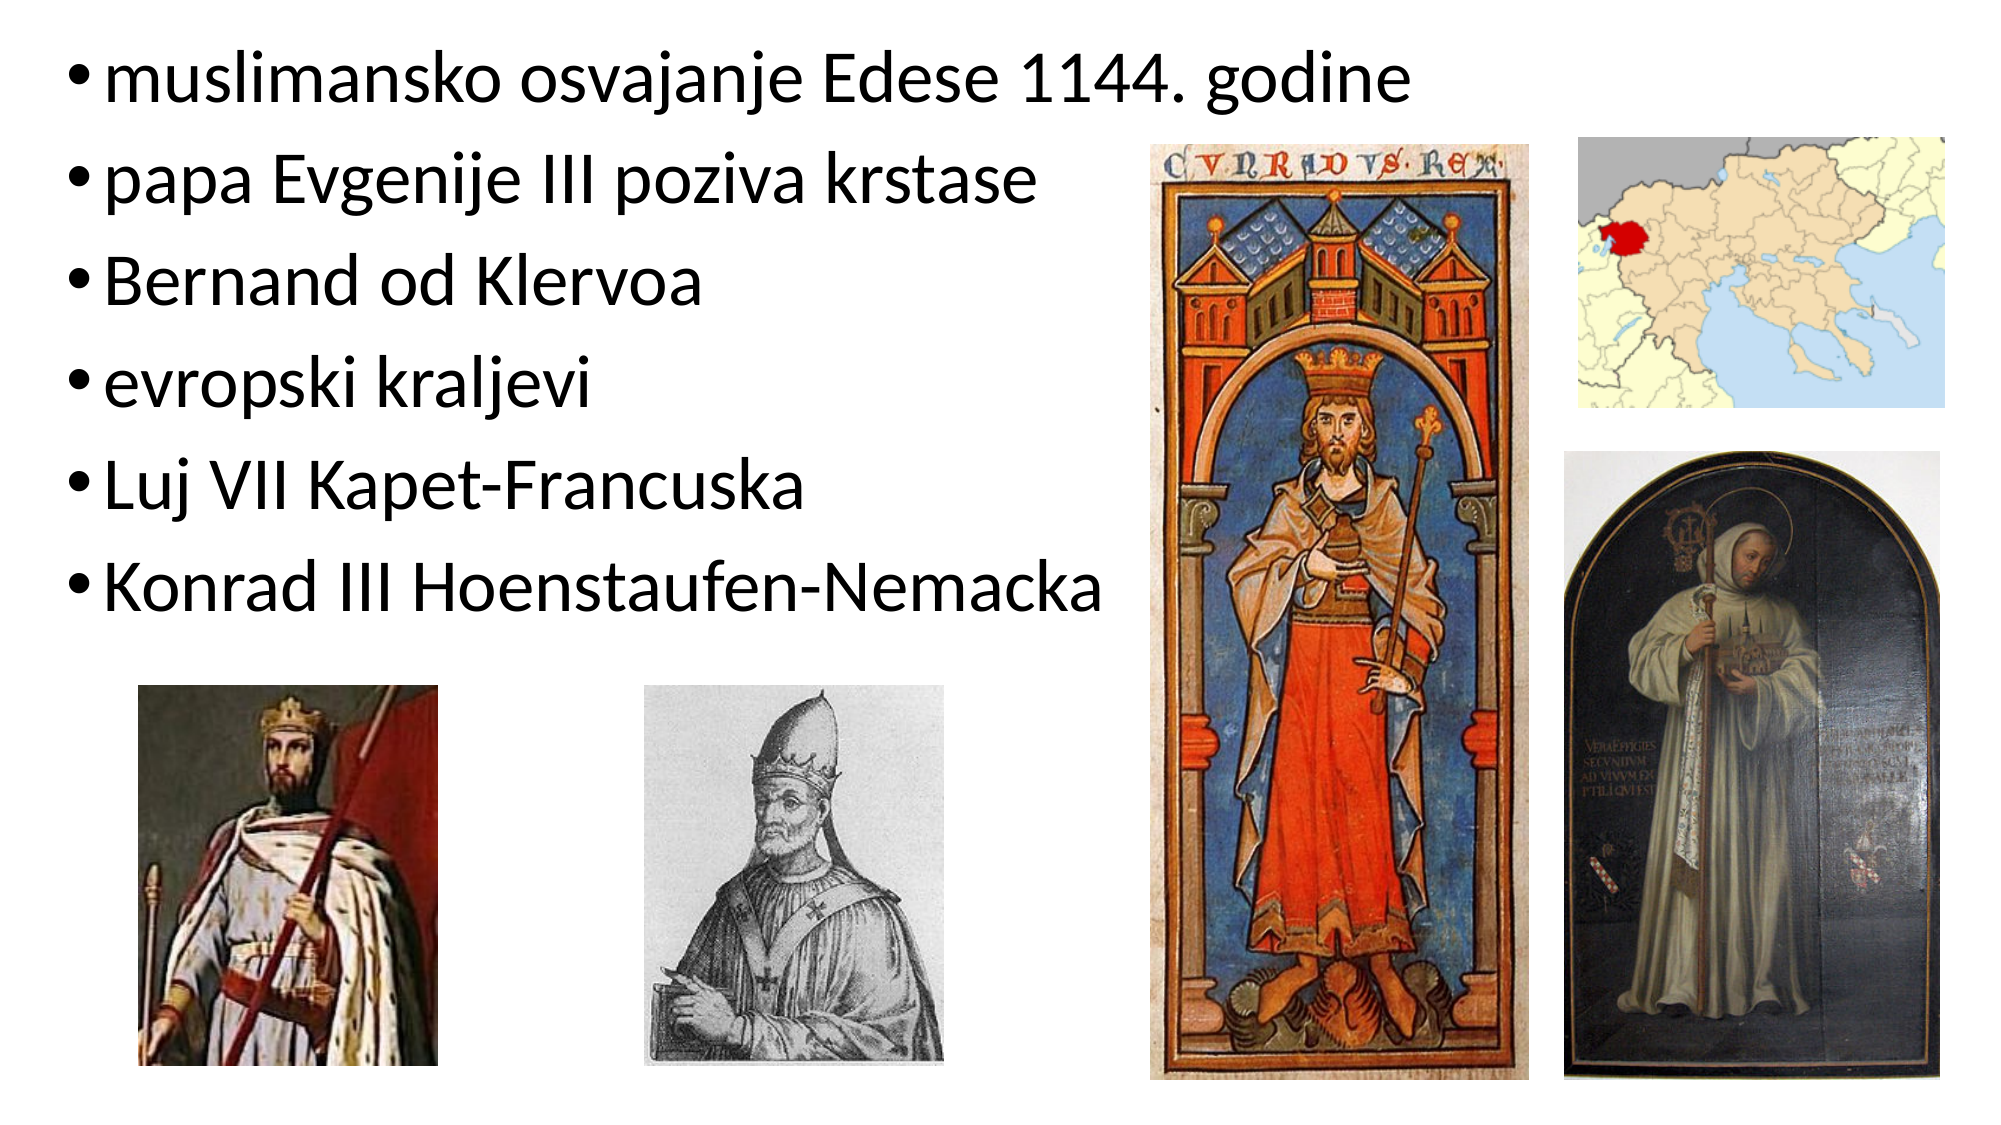

# muslimansko osvajanje Edese 1144. godine
papa Evgenije III poziva krstase
Bernand od Klervoa
evropski kraljevi
Luj VII Kapet-Francuska
Konrad III Hoenstaufen-Nemacka